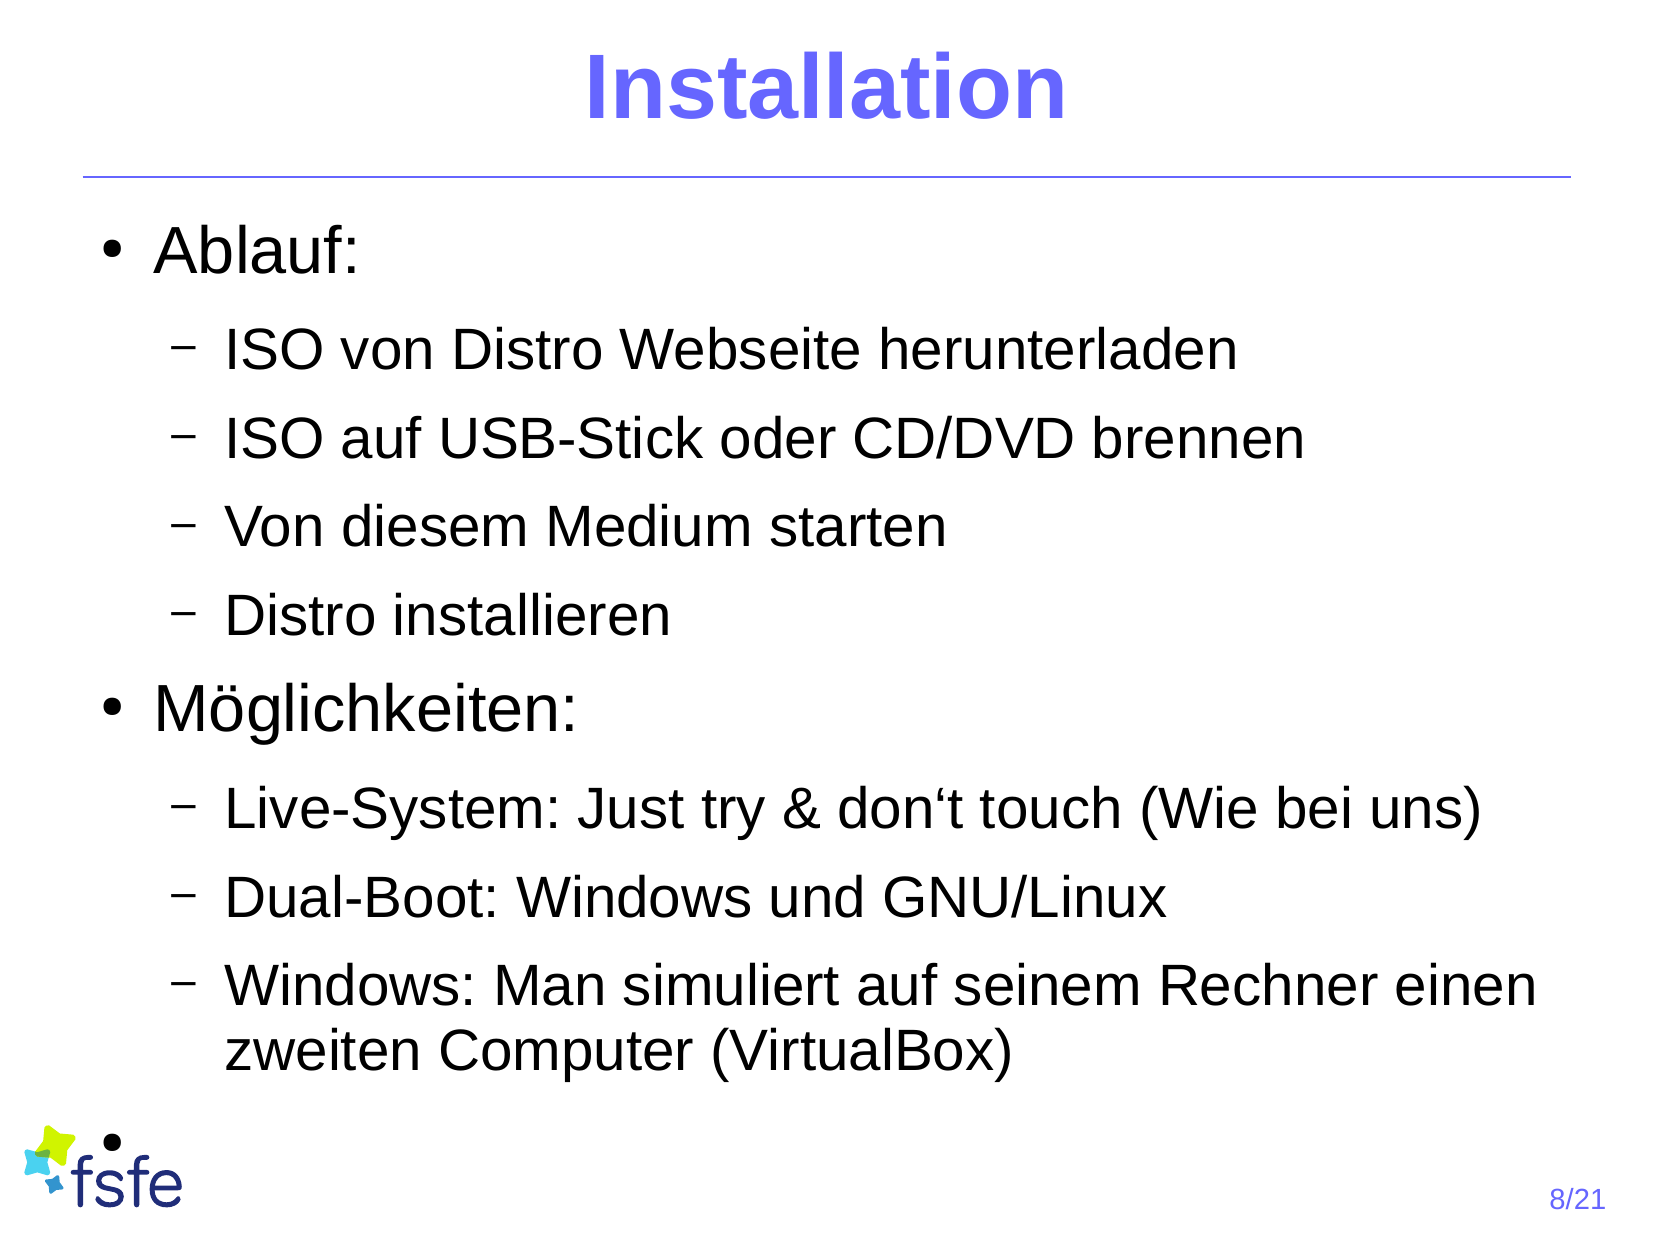

# Installation
Ablauf:
ISO von Distro Webseite herunterladen
ISO auf USB-Stick oder CD/DVD brennen
Von diesem Medium starten
Distro installieren
Möglichkeiten:
Live-System: Just try & don‘t touch (Wie bei uns)
Dual-Boot: Windows und GNU/Linux
Windows: Man simuliert auf seinem Rechner einen zweiten Computer (VirtualBox)
8